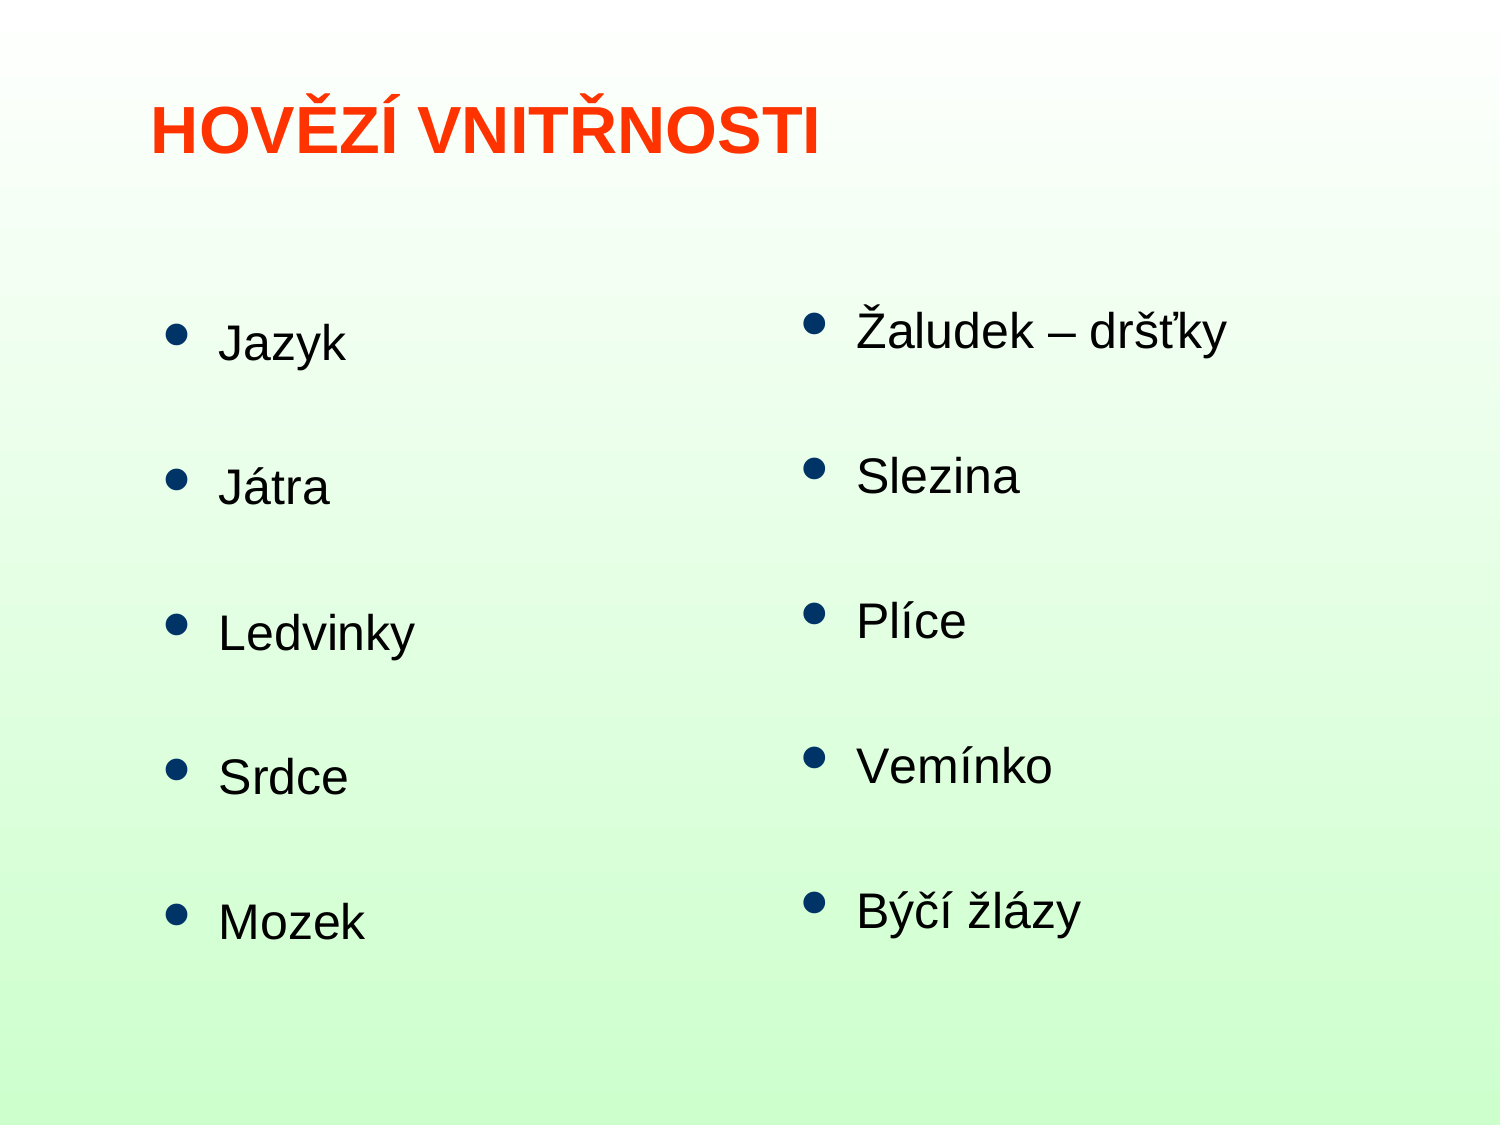

# HOVĚZÍ VNITŘNOSTI
Žaludek – dršťky
Slezina
Plíce
Vemínko
Býčí žlázy
Jazyk
Játra
Ledvinky
Srdce
Mozek